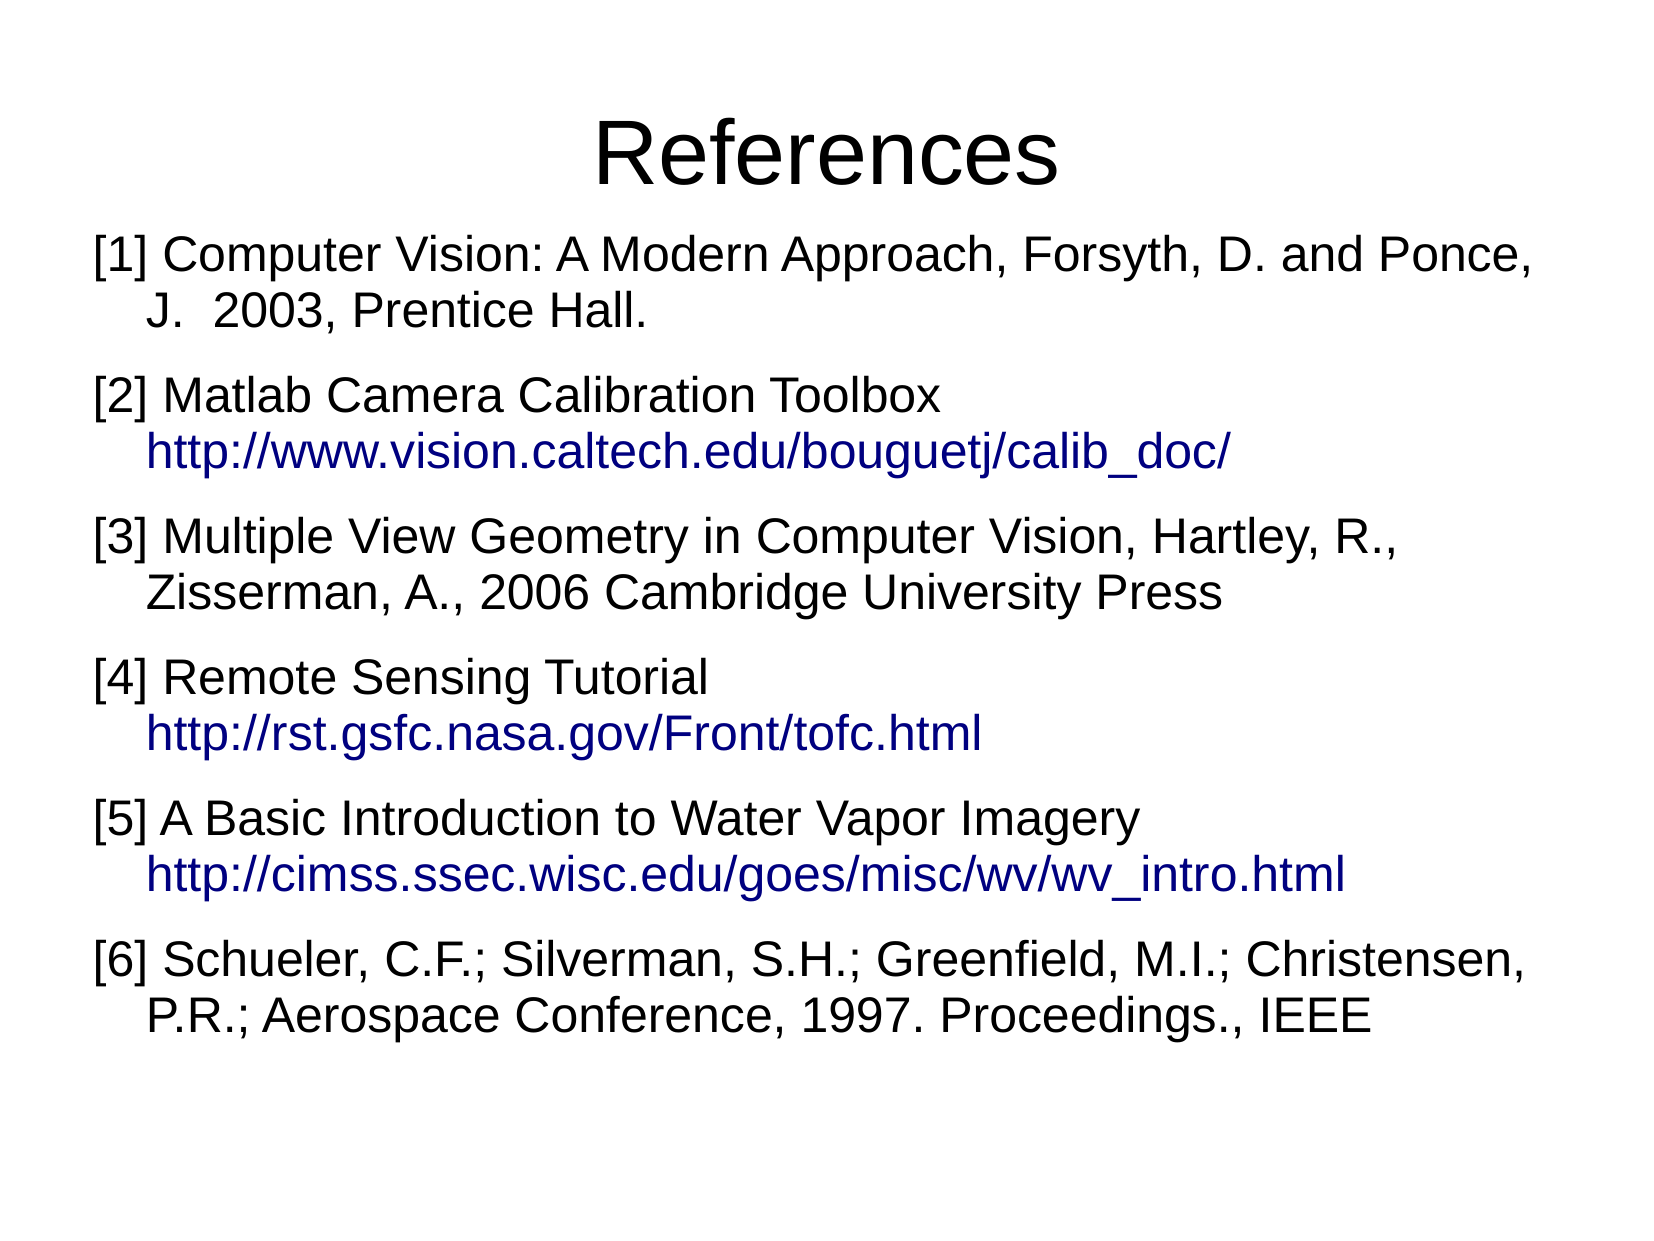

# References
[1] Computer Vision: A Modern Approach, Forsyth, D. and Ponce, J. 2003, Prentice Hall.
[2] Matlab Camera Calibration Toolboxhttp://www.vision.caltech.edu/bouguetj/calib_doc/
[3] Multiple View Geometry in Computer Vision, Hartley, R., Zisserman, A., 2006 Cambridge University Press
[4] Remote Sensing Tutorial
http://rst.gsfc.nasa.gov/Front/tofc.html
[5] A Basic Introduction to Water Vapor Imagery
http://cimss.ssec.wisc.edu/goes/misc/wv/wv_intro.html
[6] Schueler, C.F.; Silverman, S.H.; Greenfield, M.I.; Christensen, P.R.; Aerospace Conference, 1997. Proceedings., IEEE